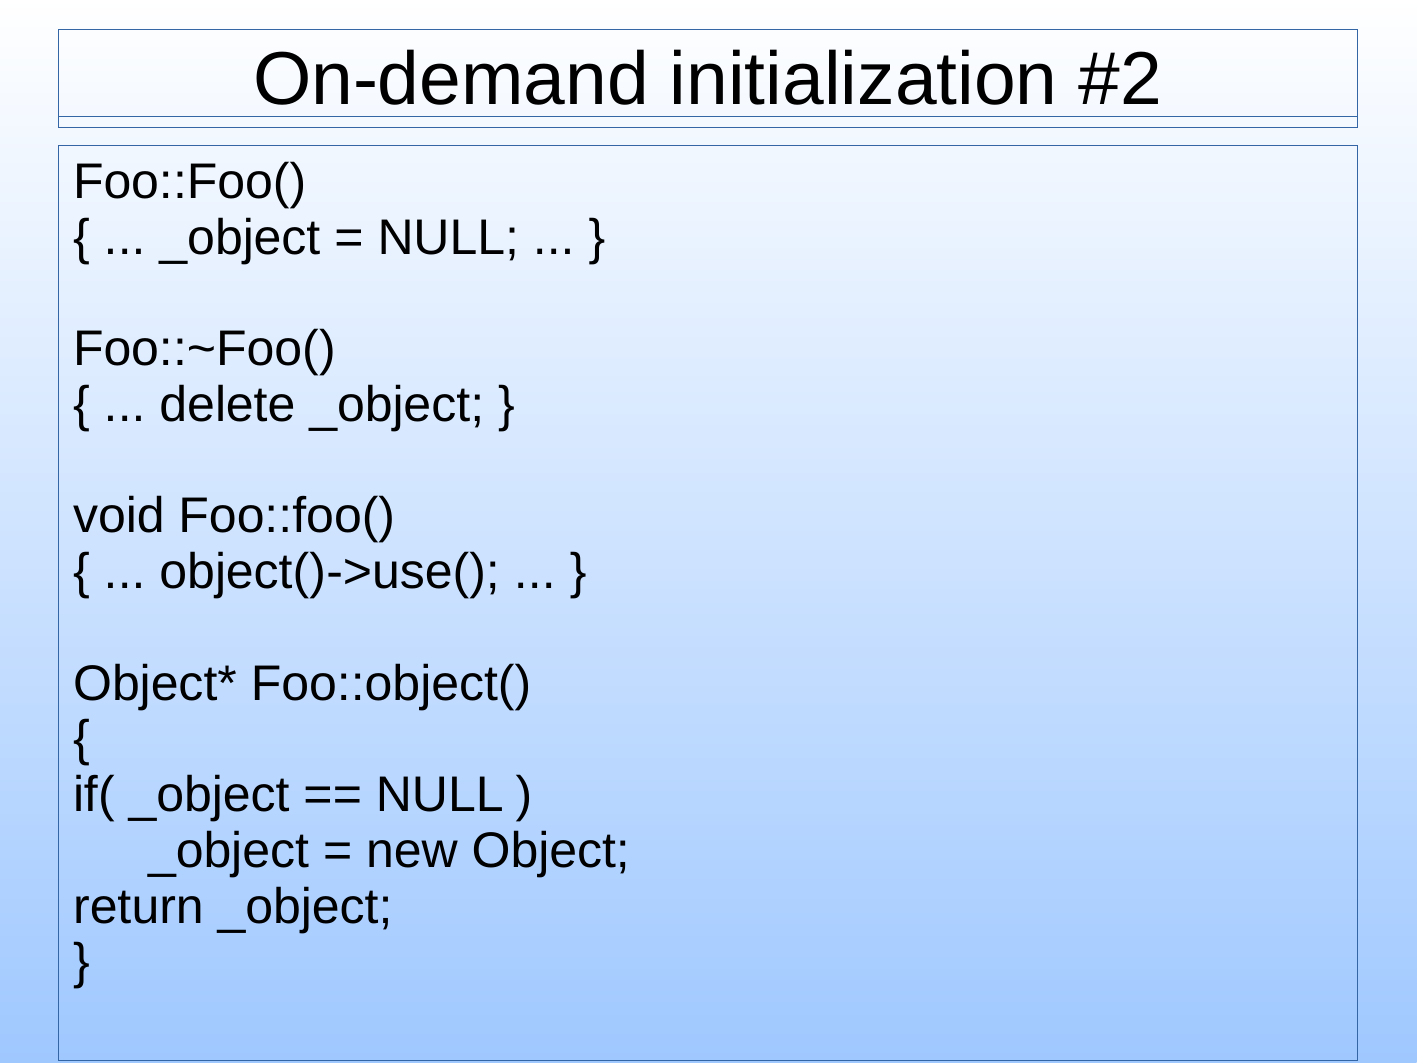

On-demand initialization #2
Foo::Foo()
{ ... _object = NULL; ... }
Foo::~Foo()
{ ... delete _object; }
void Foo::foo()
{ ... object()->use(); ... }
Object* Foo::object()
{
if( _object == NULL )
	_object = new Object;
return _object;
}